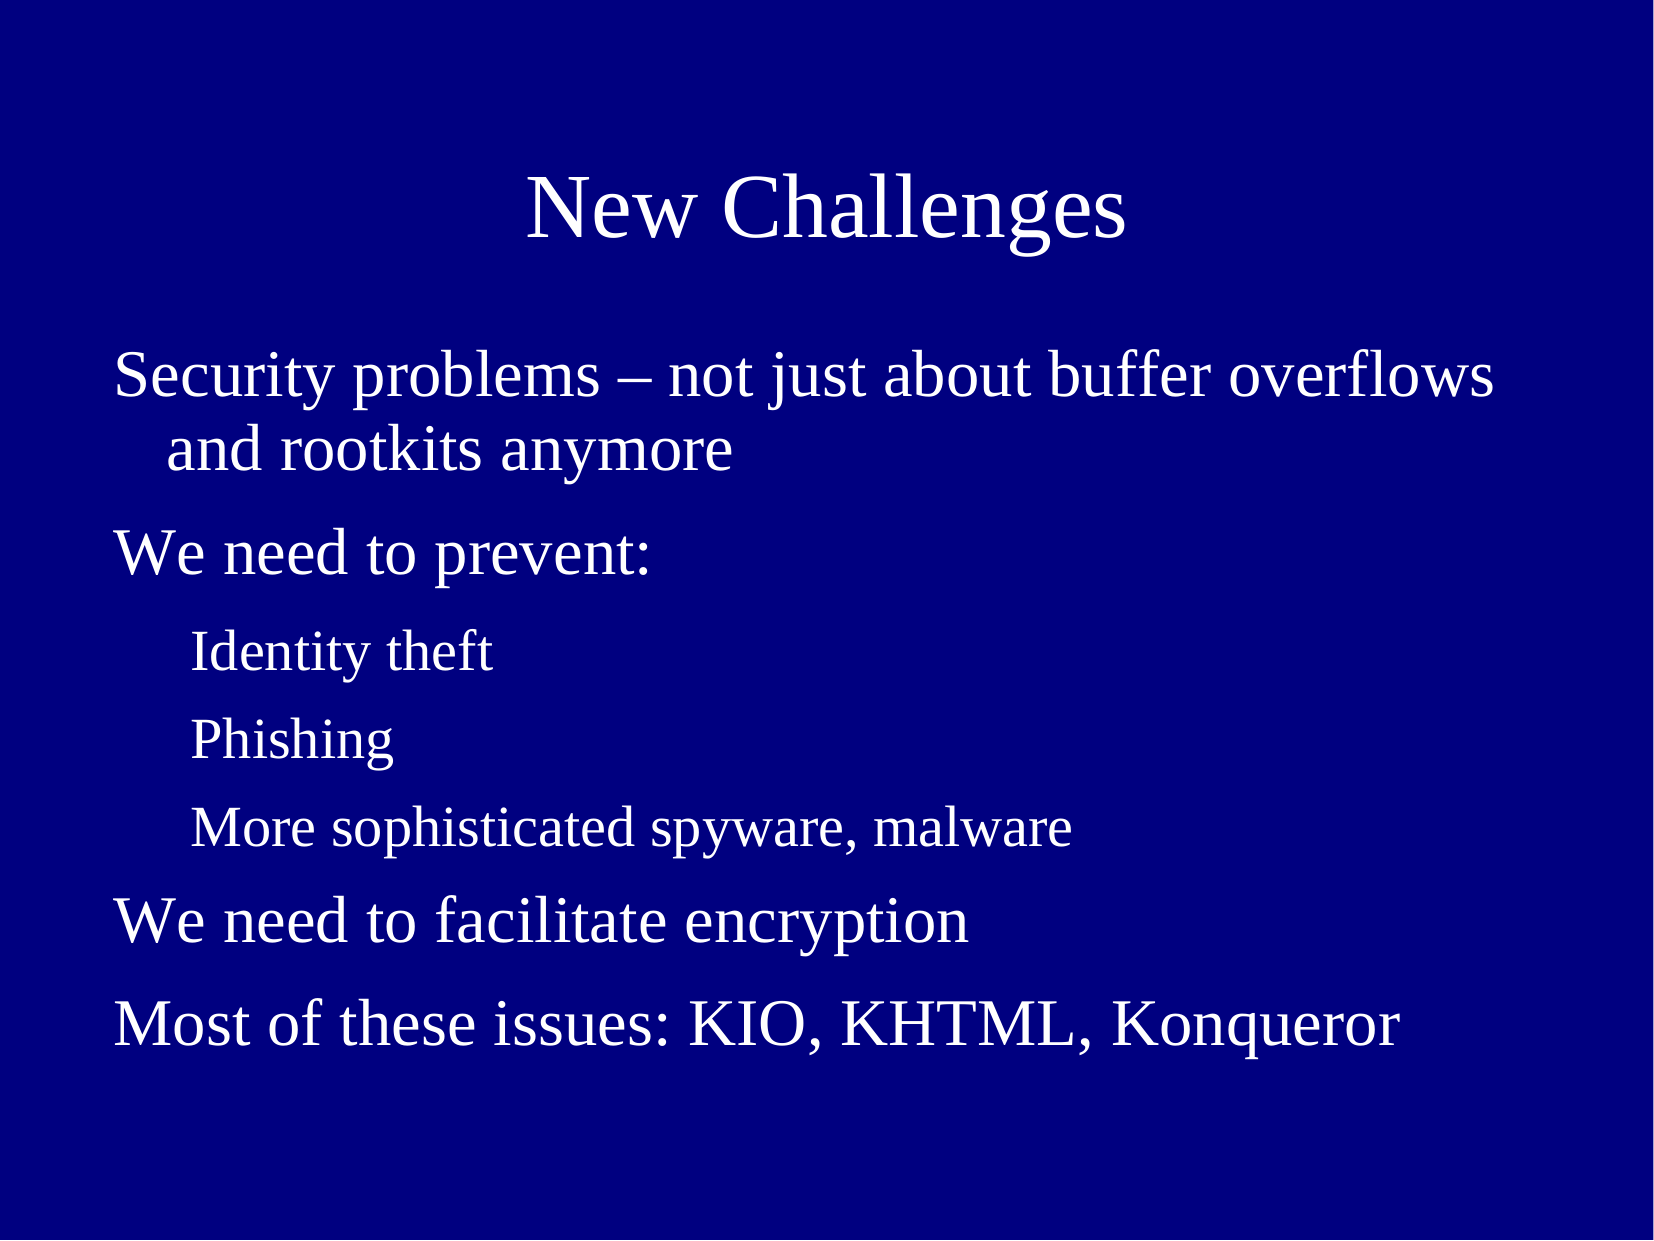

# New Challenges
Security problems – not just about buffer overflows and rootkits anymore
We need to prevent:
Identity theft
Phishing
More sophisticated spyware, malware
We need to facilitate encryption
Most of these issues: KIO, KHTML, Konqueror